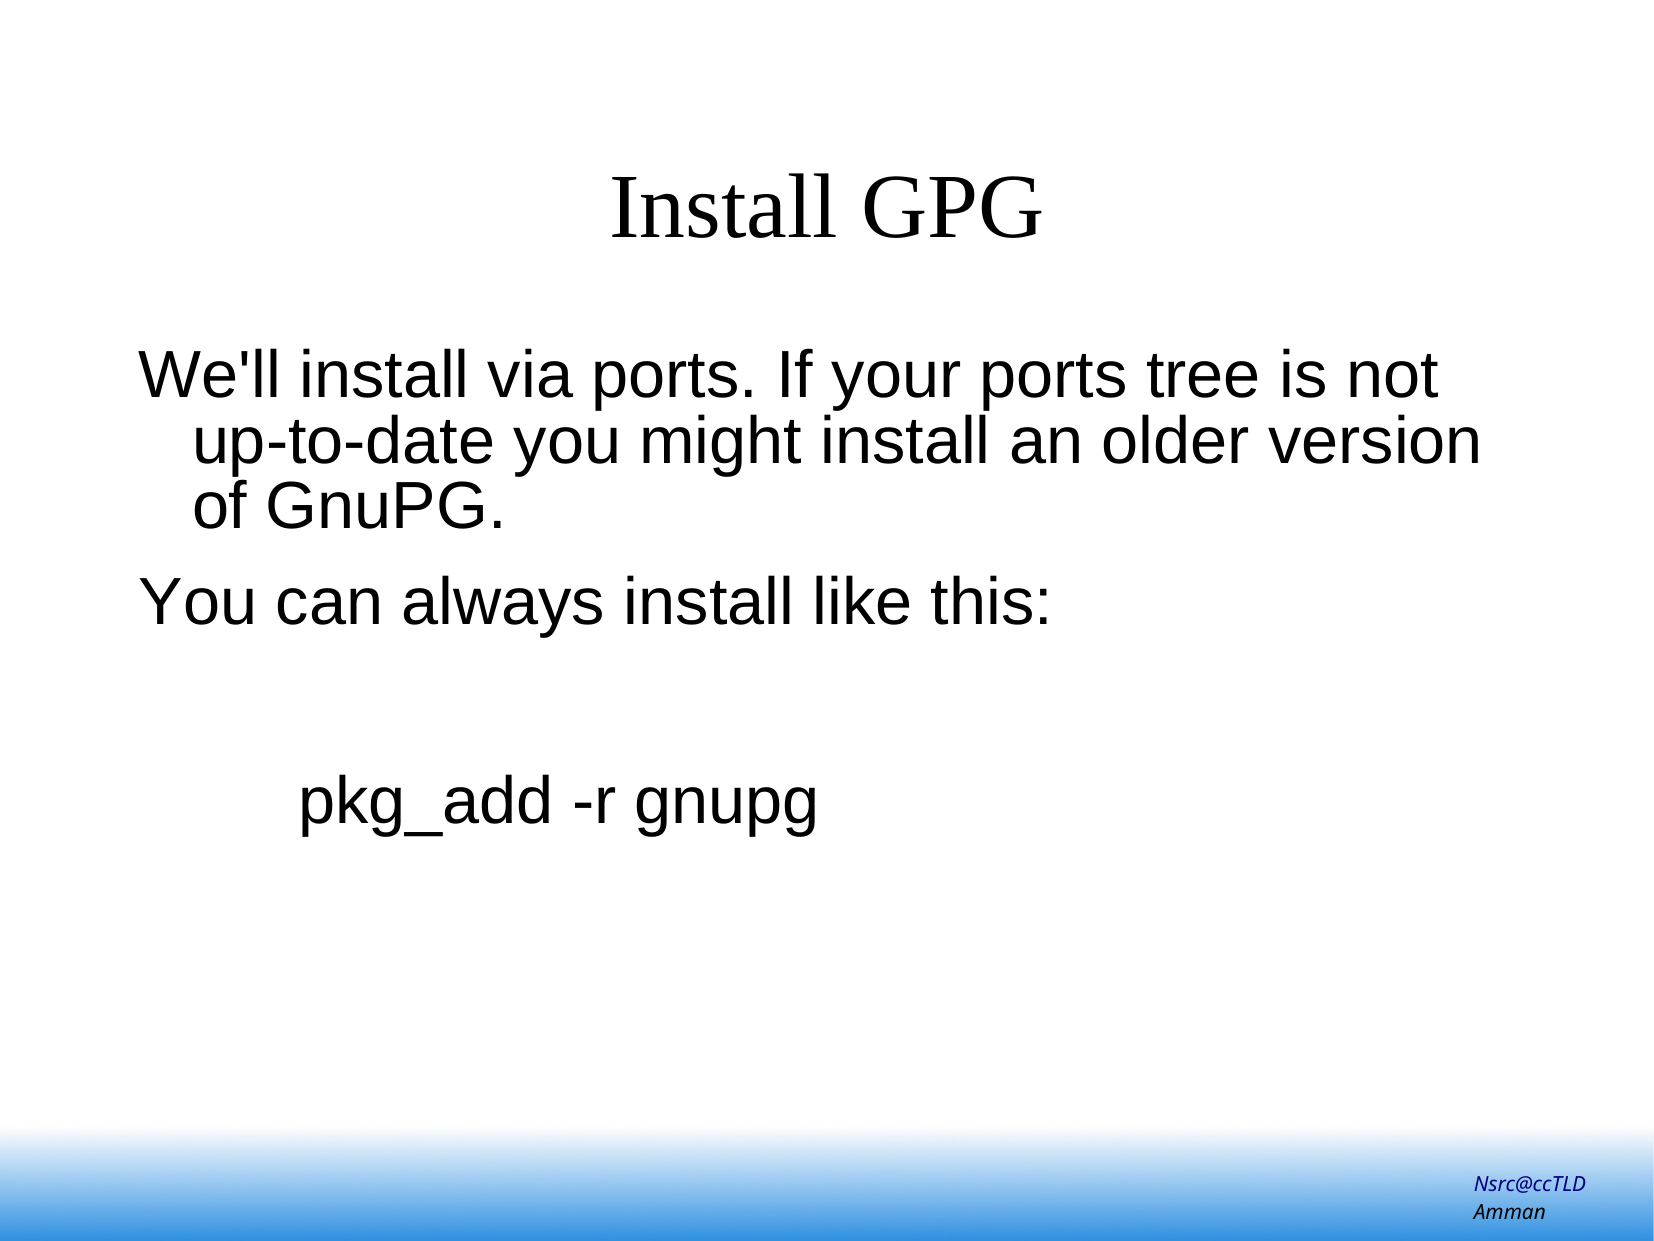

# Install GPG
We'll install via ports. If your ports tree is not up-to-date you might install an older version of GnuPG.
You can always install like this:
pkg_add -r gnupg